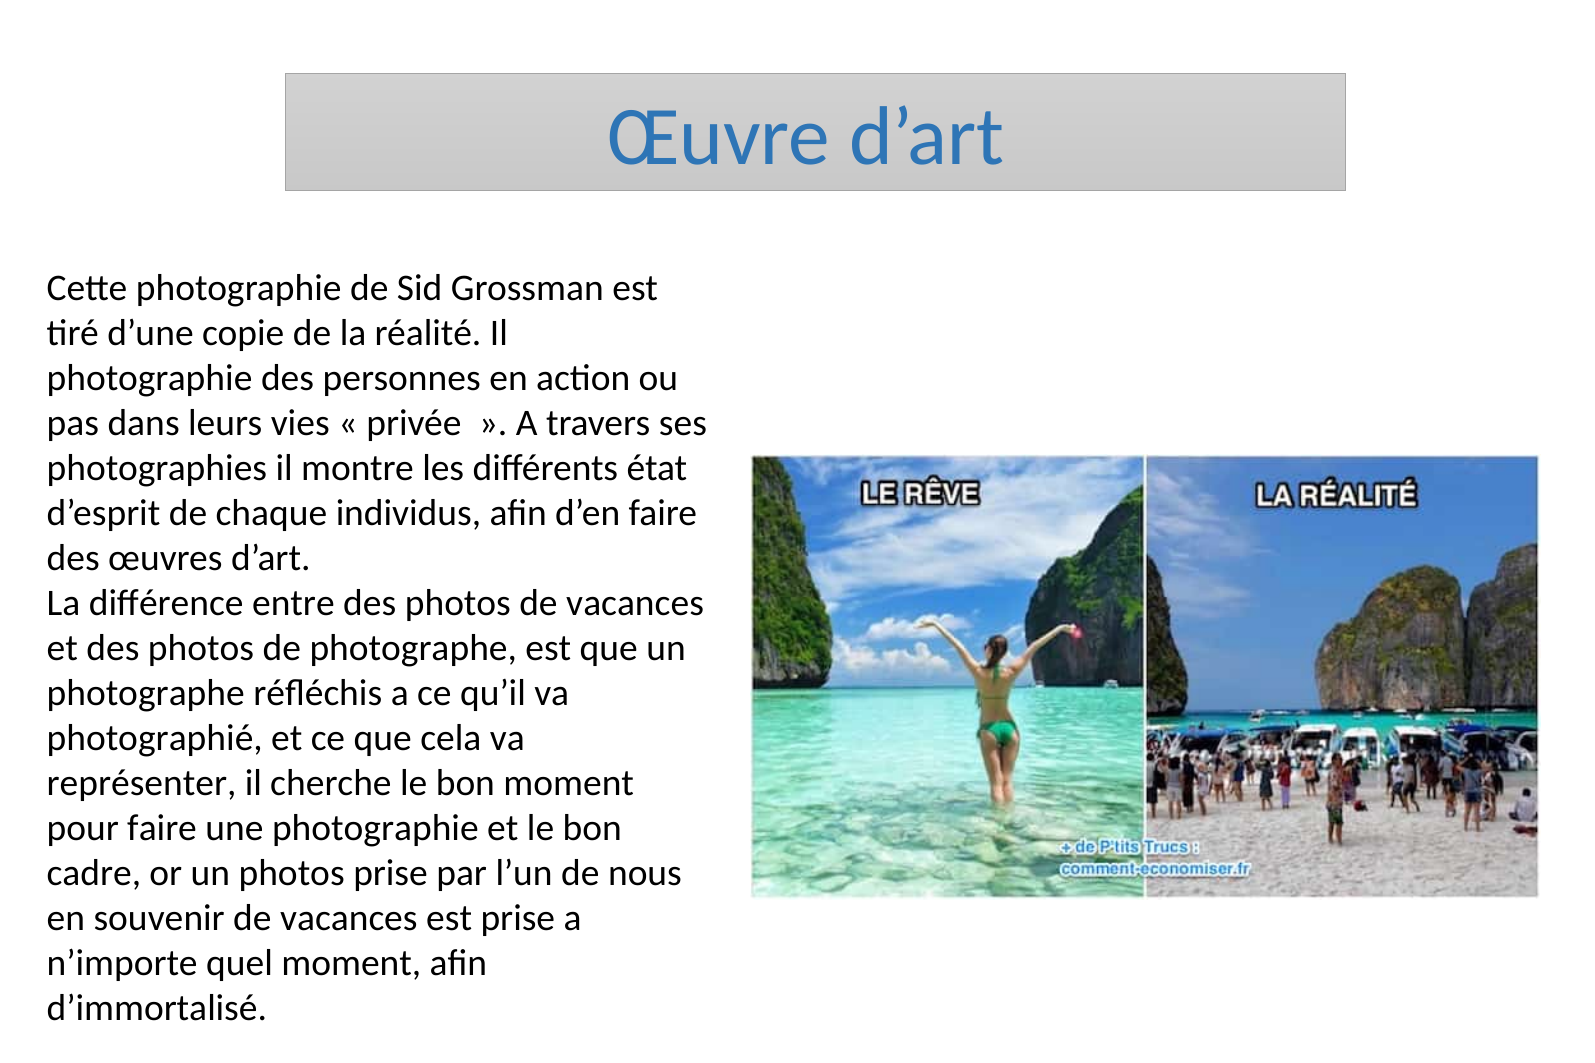

Œuvre d’art
Cette photographie de Sid Grossman est tiré d’une copie de la réalité. Il photographie des personnes en action ou pas dans leurs vies « privée  ». A travers ses photographies il montre les différents état d’esprit de chaque individus, afin d’en faire des œuvres d’art.
La différence entre des photos de vacances et des photos de photographe, est que un photographe réfléchis a ce qu’il va photographié, et ce que cela va représenter, il cherche le bon moment pour faire une photographie et le bon cadre, or un photos prise par l’un de nous en souvenir de vacances est prise a n’importe quel moment, afin d’immortalisé.